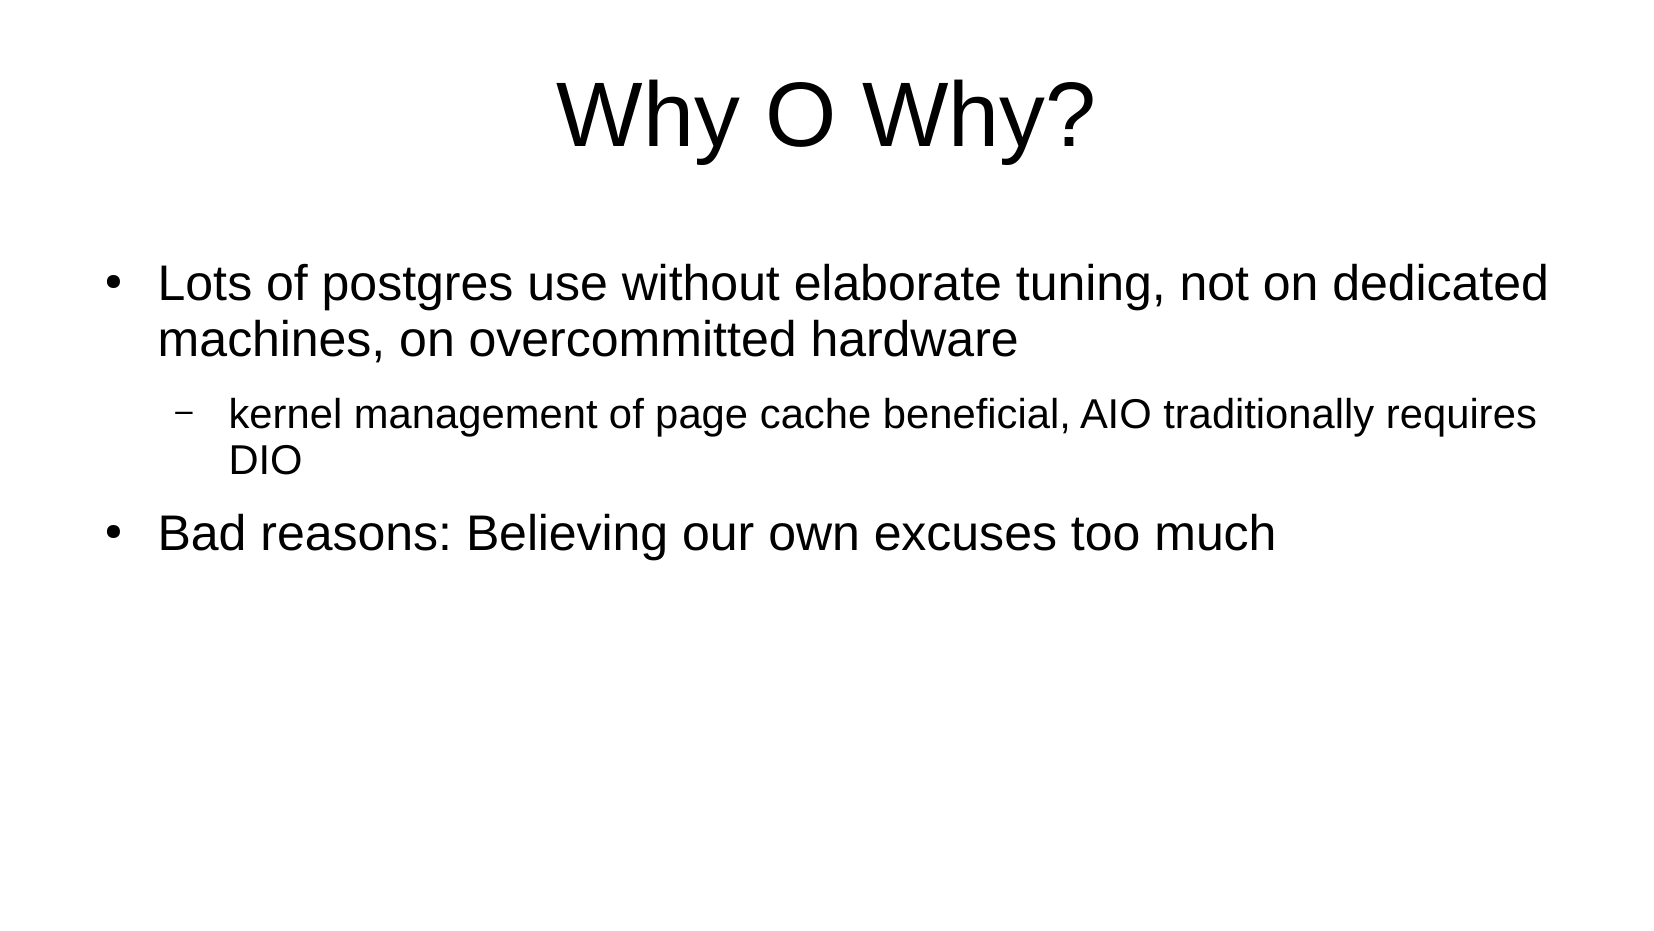

# Why O Why?
Lots of postgres use without elaborate tuning, not on dedicated machines, on overcommitted hardware
kernel management of page cache beneficial, AIO traditionally requires DIO
Bad reasons: Believing our own excuses too much